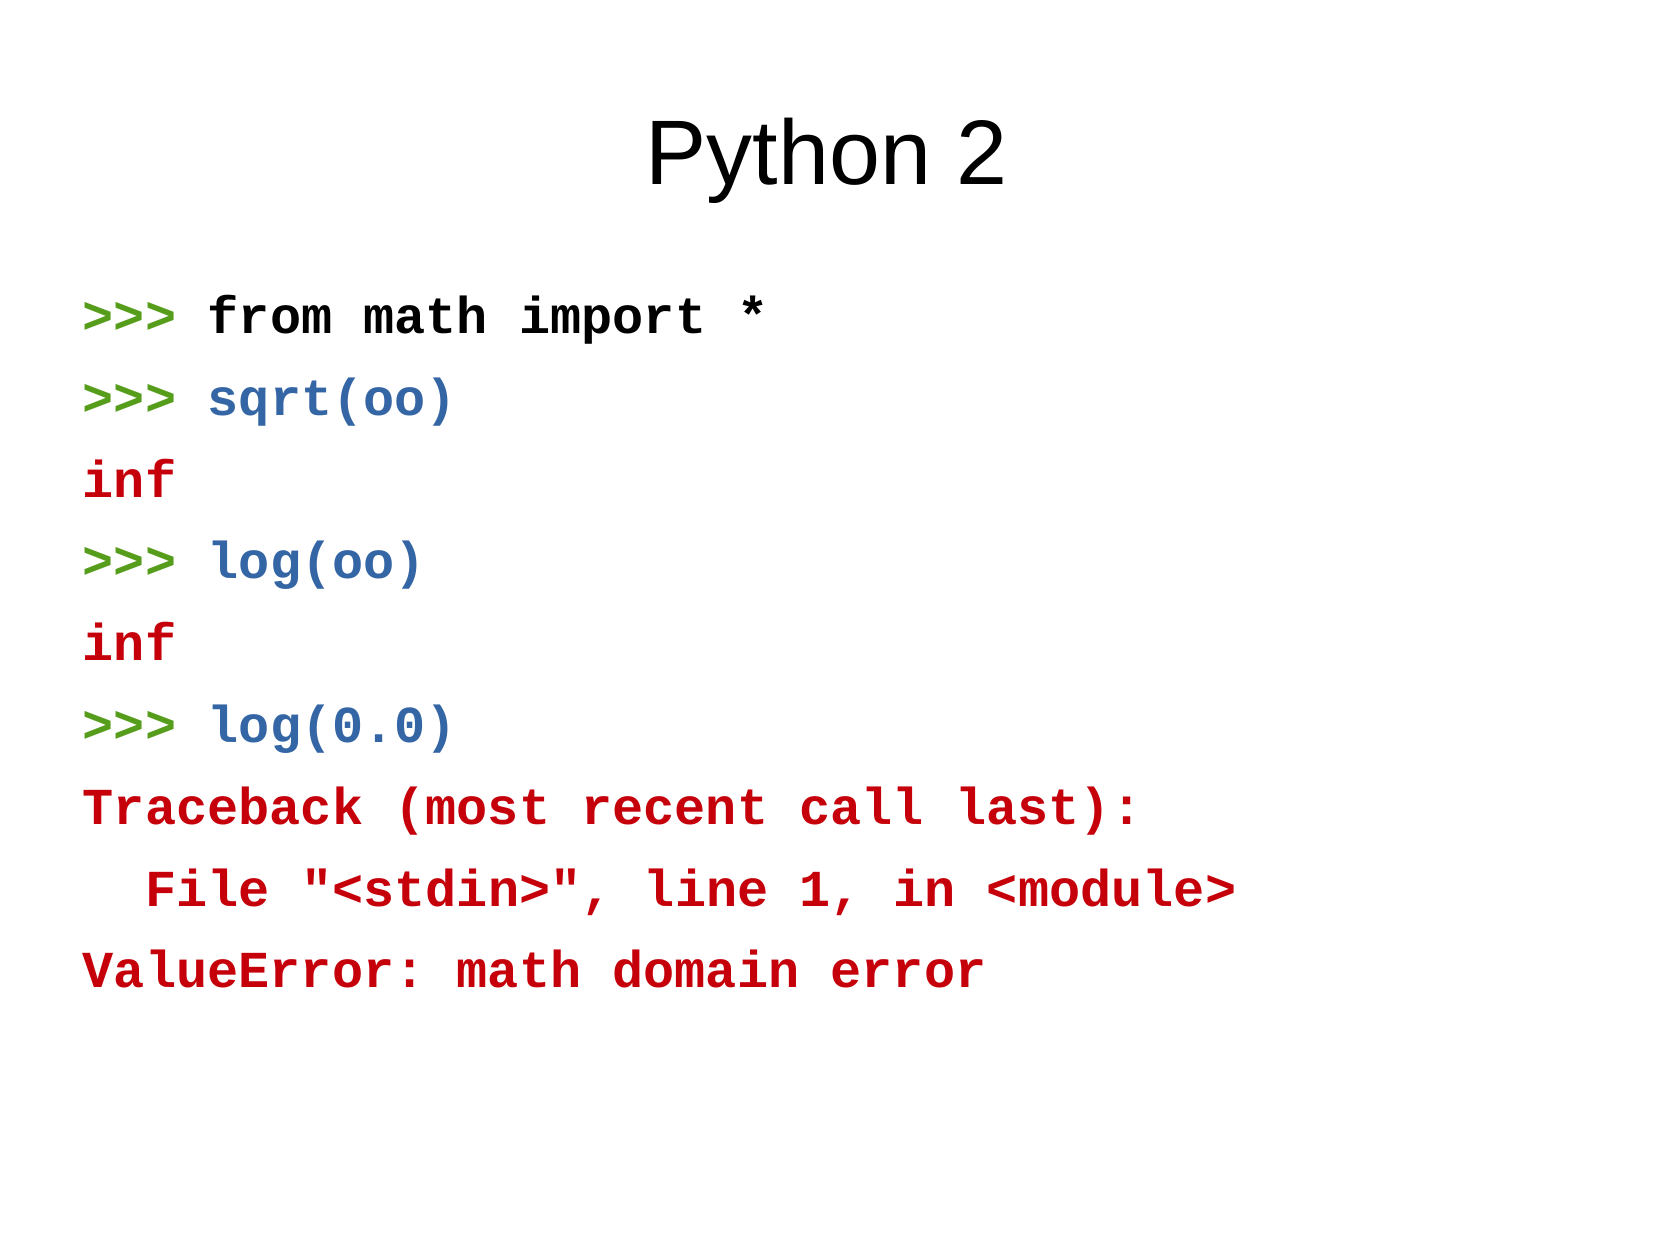

# Python 2
>>> from math import *
>>> sqrt(oo)
inf
>>> log(oo)
inf
>>> log(0.0)
Traceback (most recent call last):
 File "<stdin>", line 1, in <module>
ValueError: math domain error